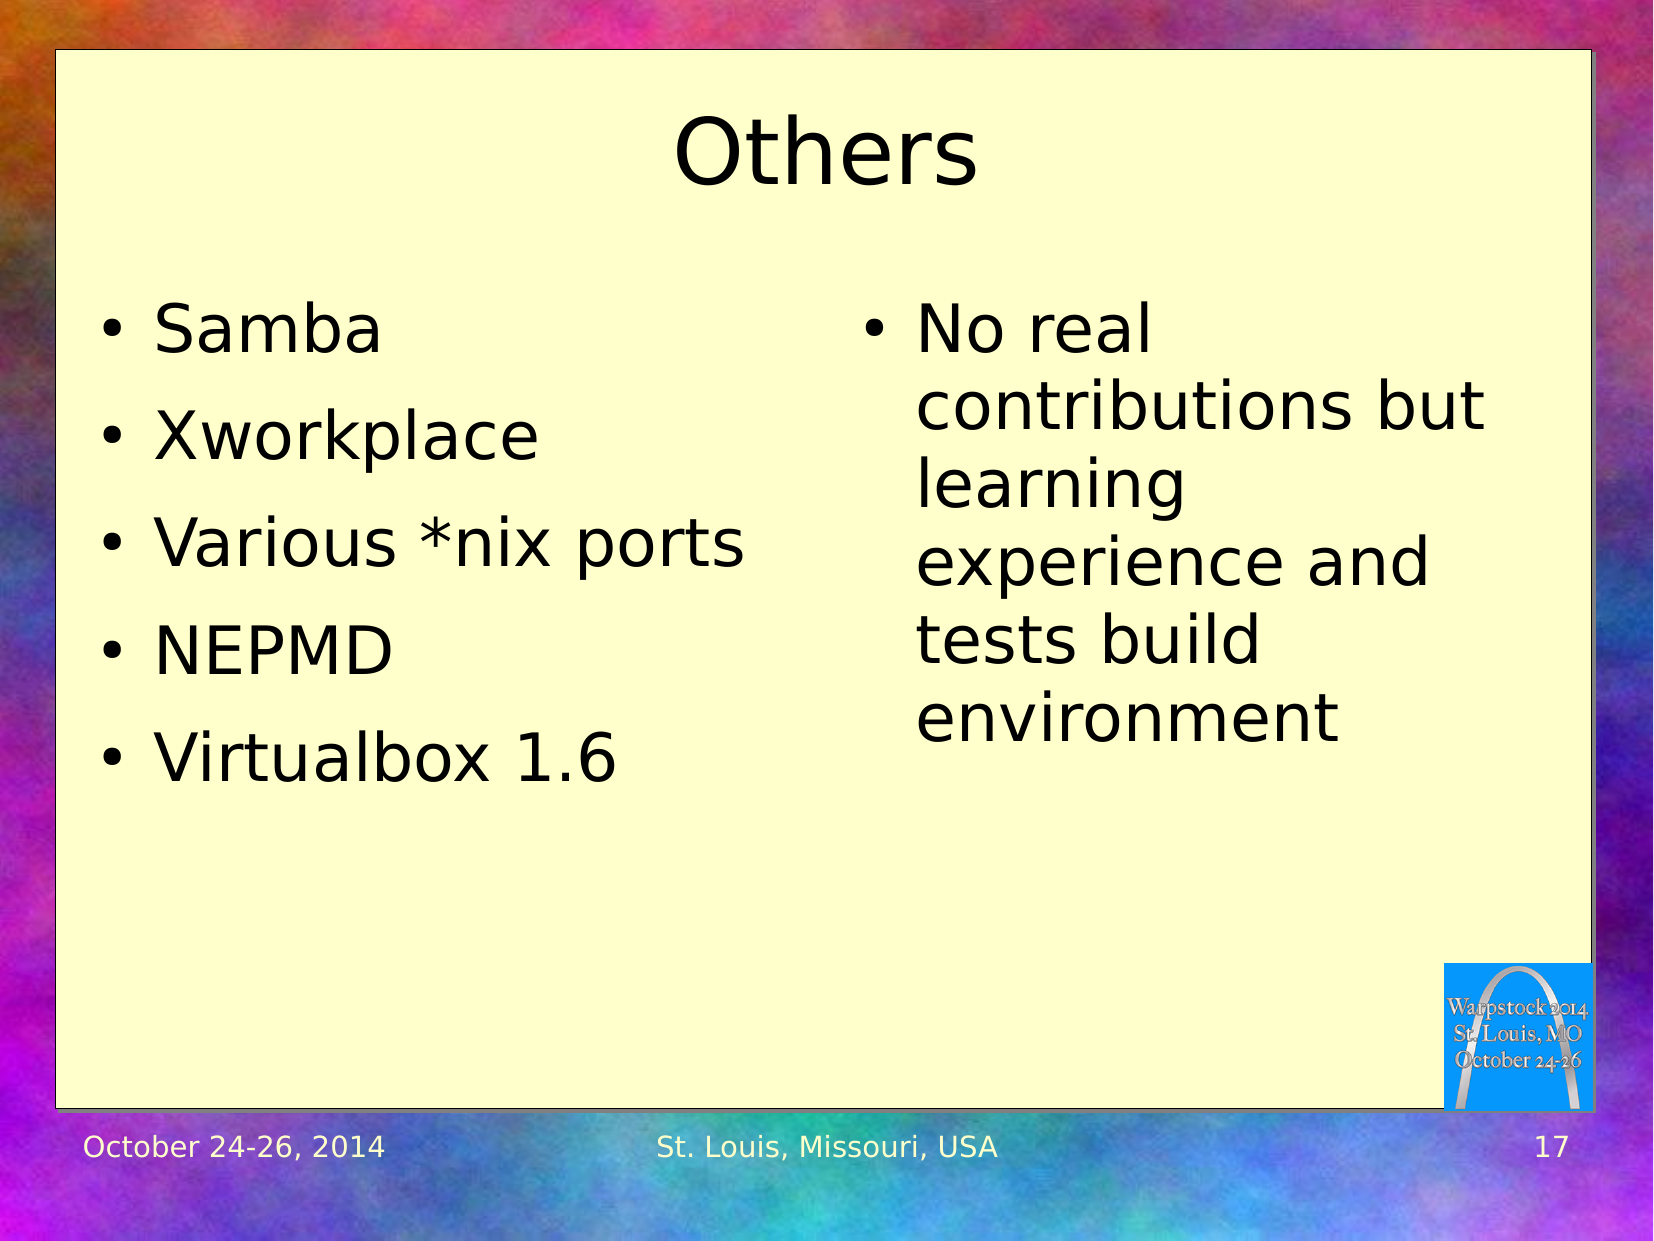

# Others
Samba
Xworkplace
Various *nix ports
NEPMD
Virtualbox 1.6
No real contributions but learning experience and tests build environment
October 24-26, 2014
St. Louis, Missouri, USA
17